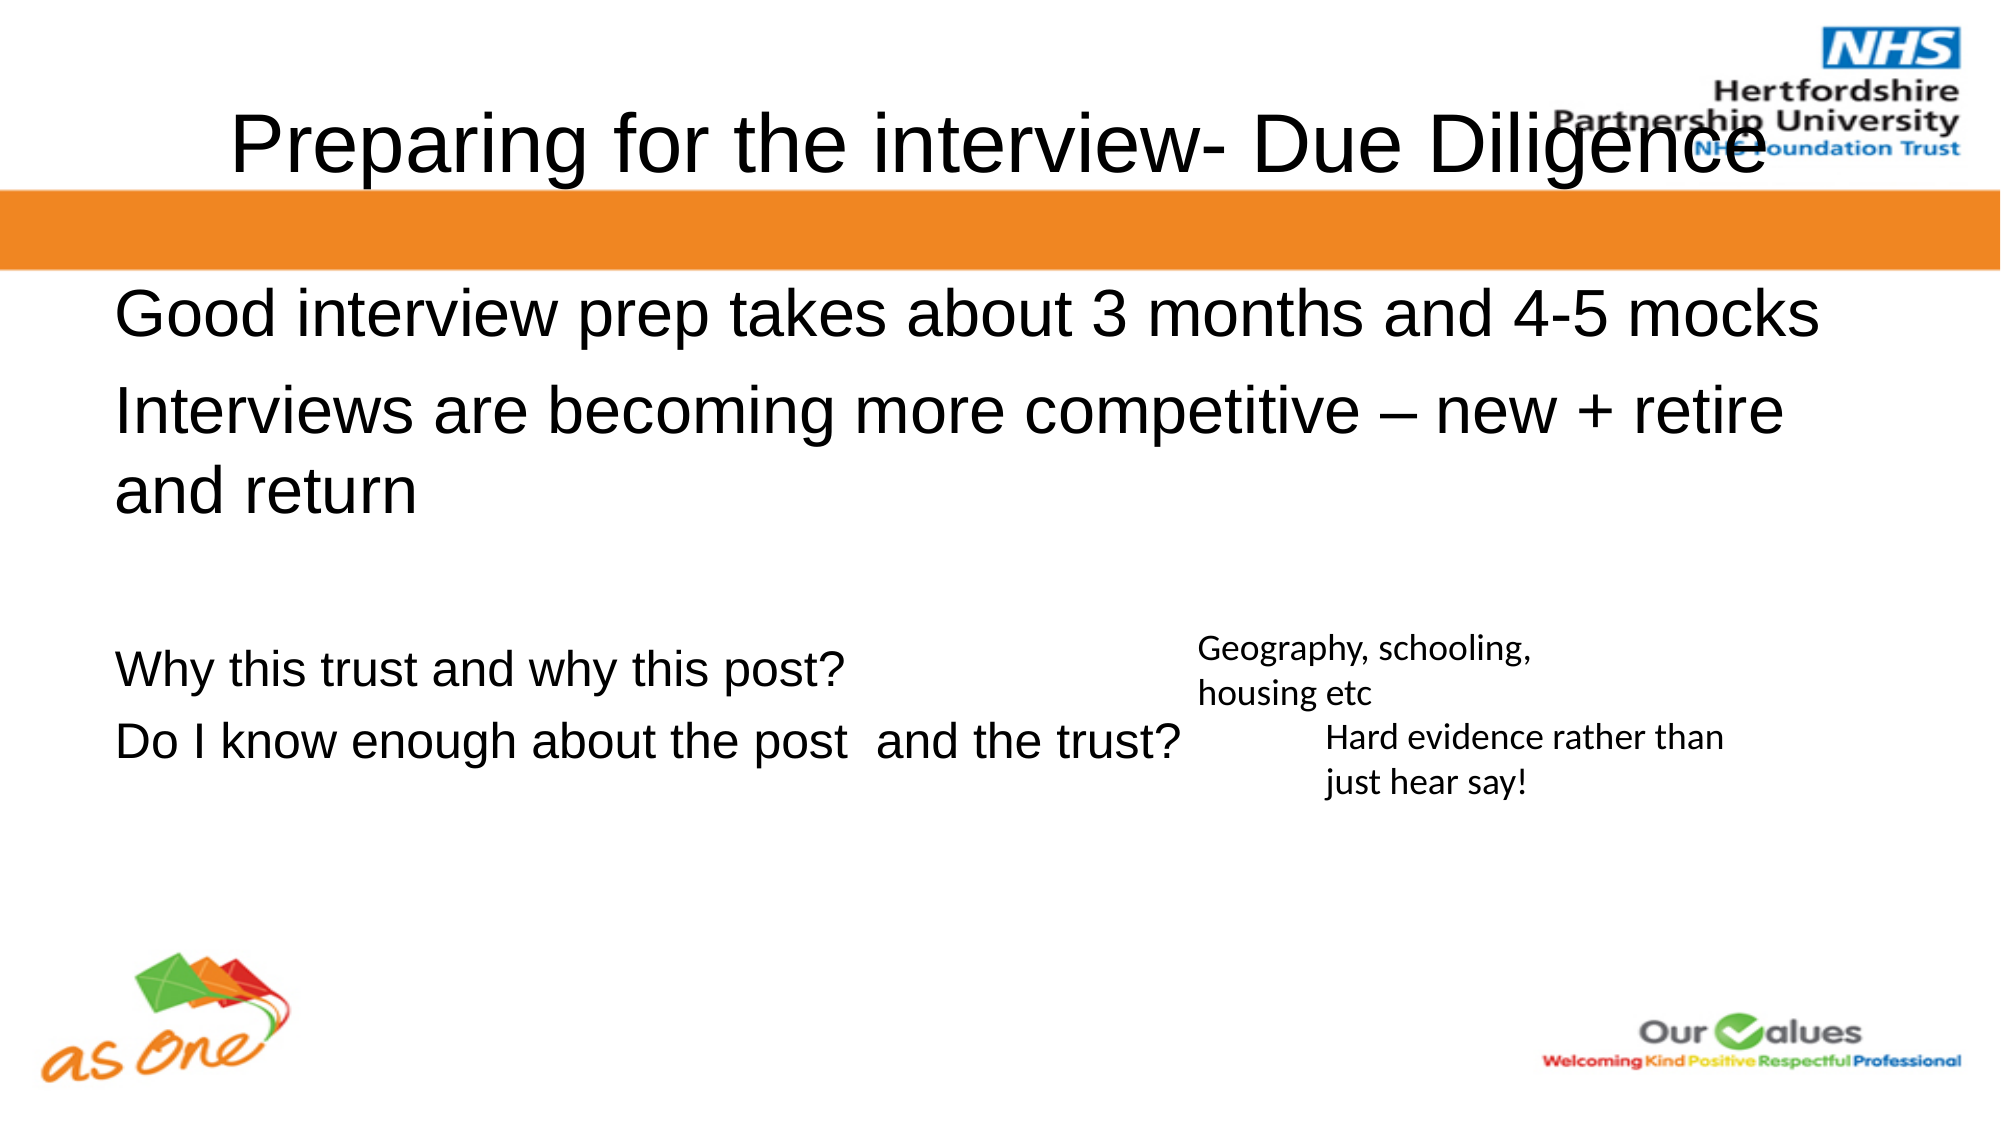

# Preparing for the interview- Due Diligence
Good interview prep takes about 3 months and 4-5 mocks
Interviews are becoming more competitive – new + retire and return
Why this trust and why this post?
Do I know enough about the post and the trust?
Geography, schooling, housing etc
Hard evidence rather than just hear say!